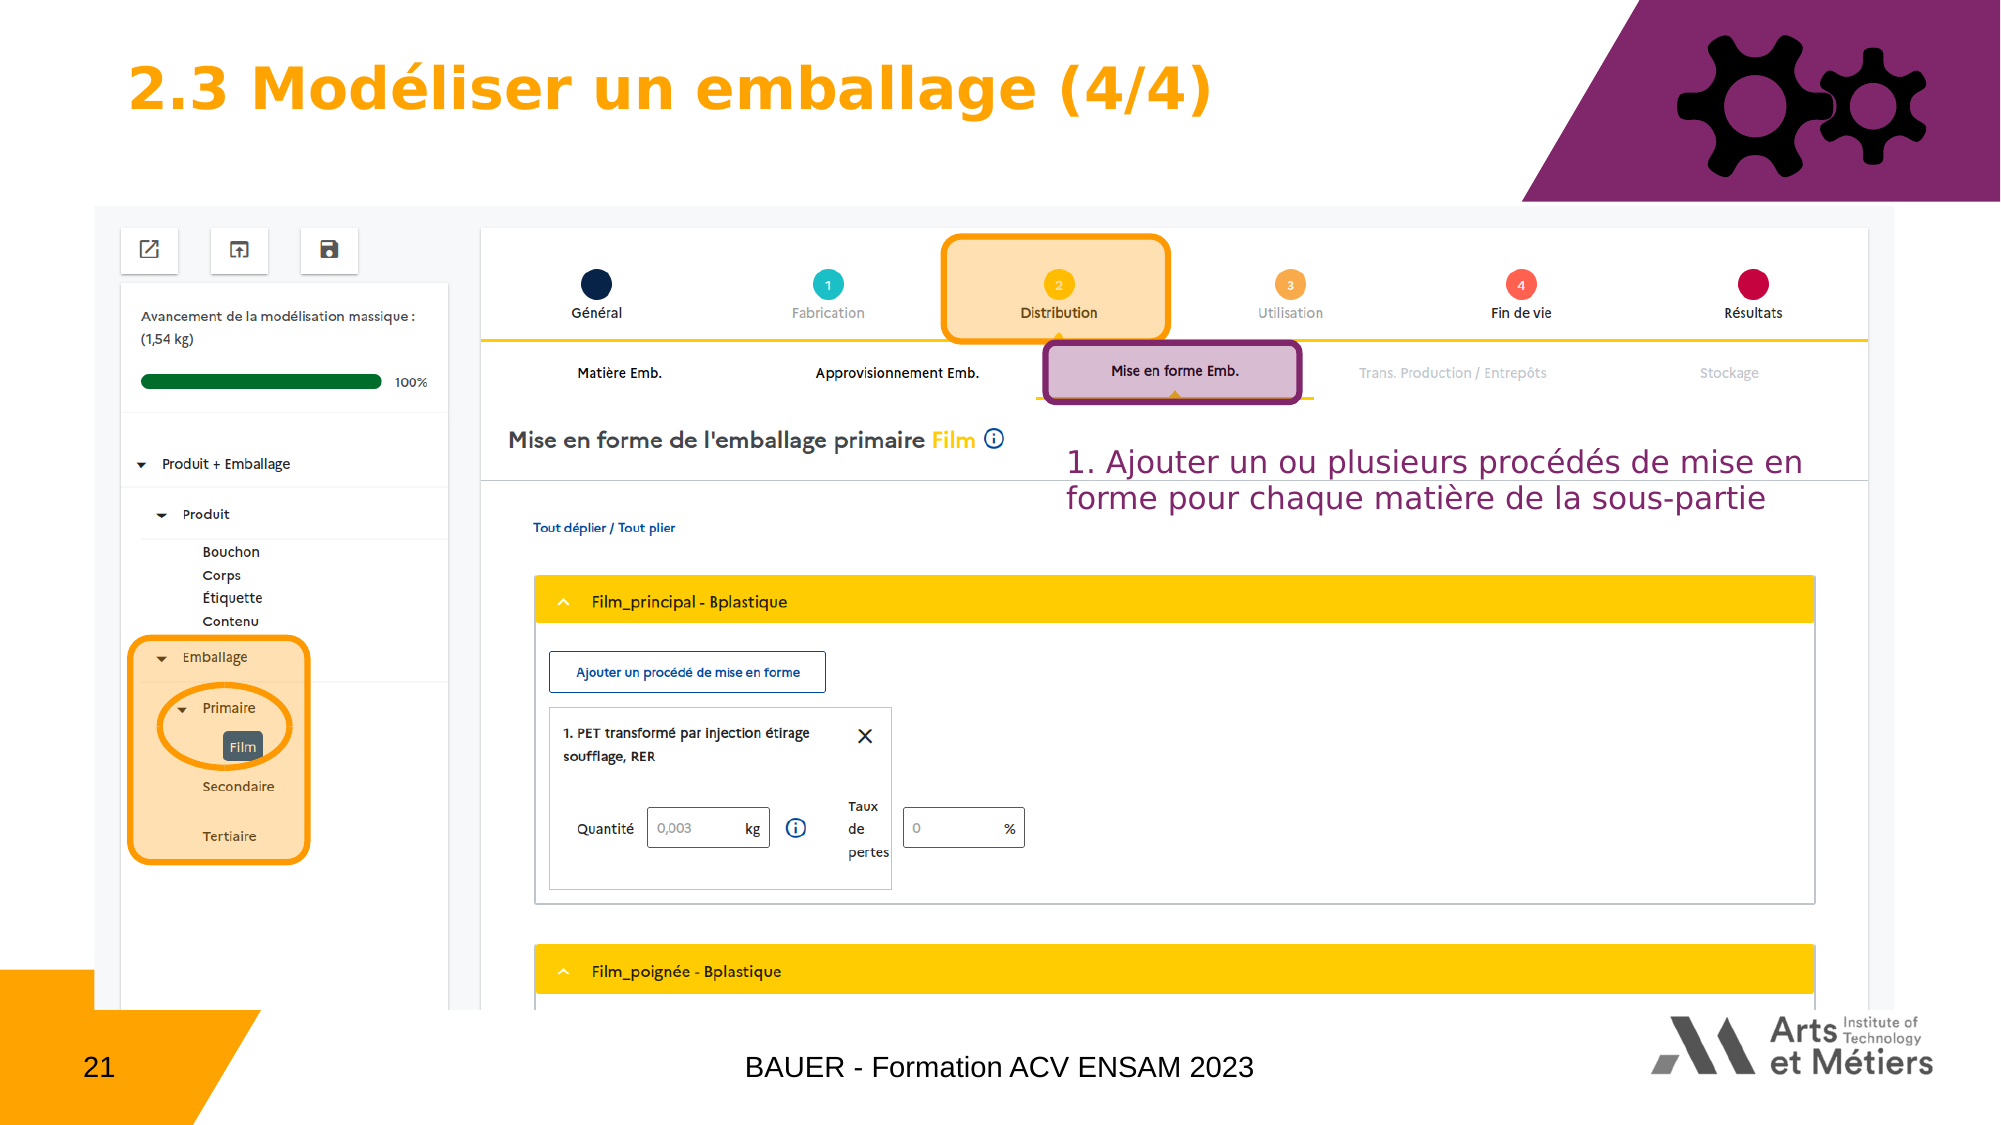

# 2.3 Modéliser un emballage (4/4)
1. Ajouter un ou plusieurs procédés de mise en forme pour chaque matière de la sous-partie